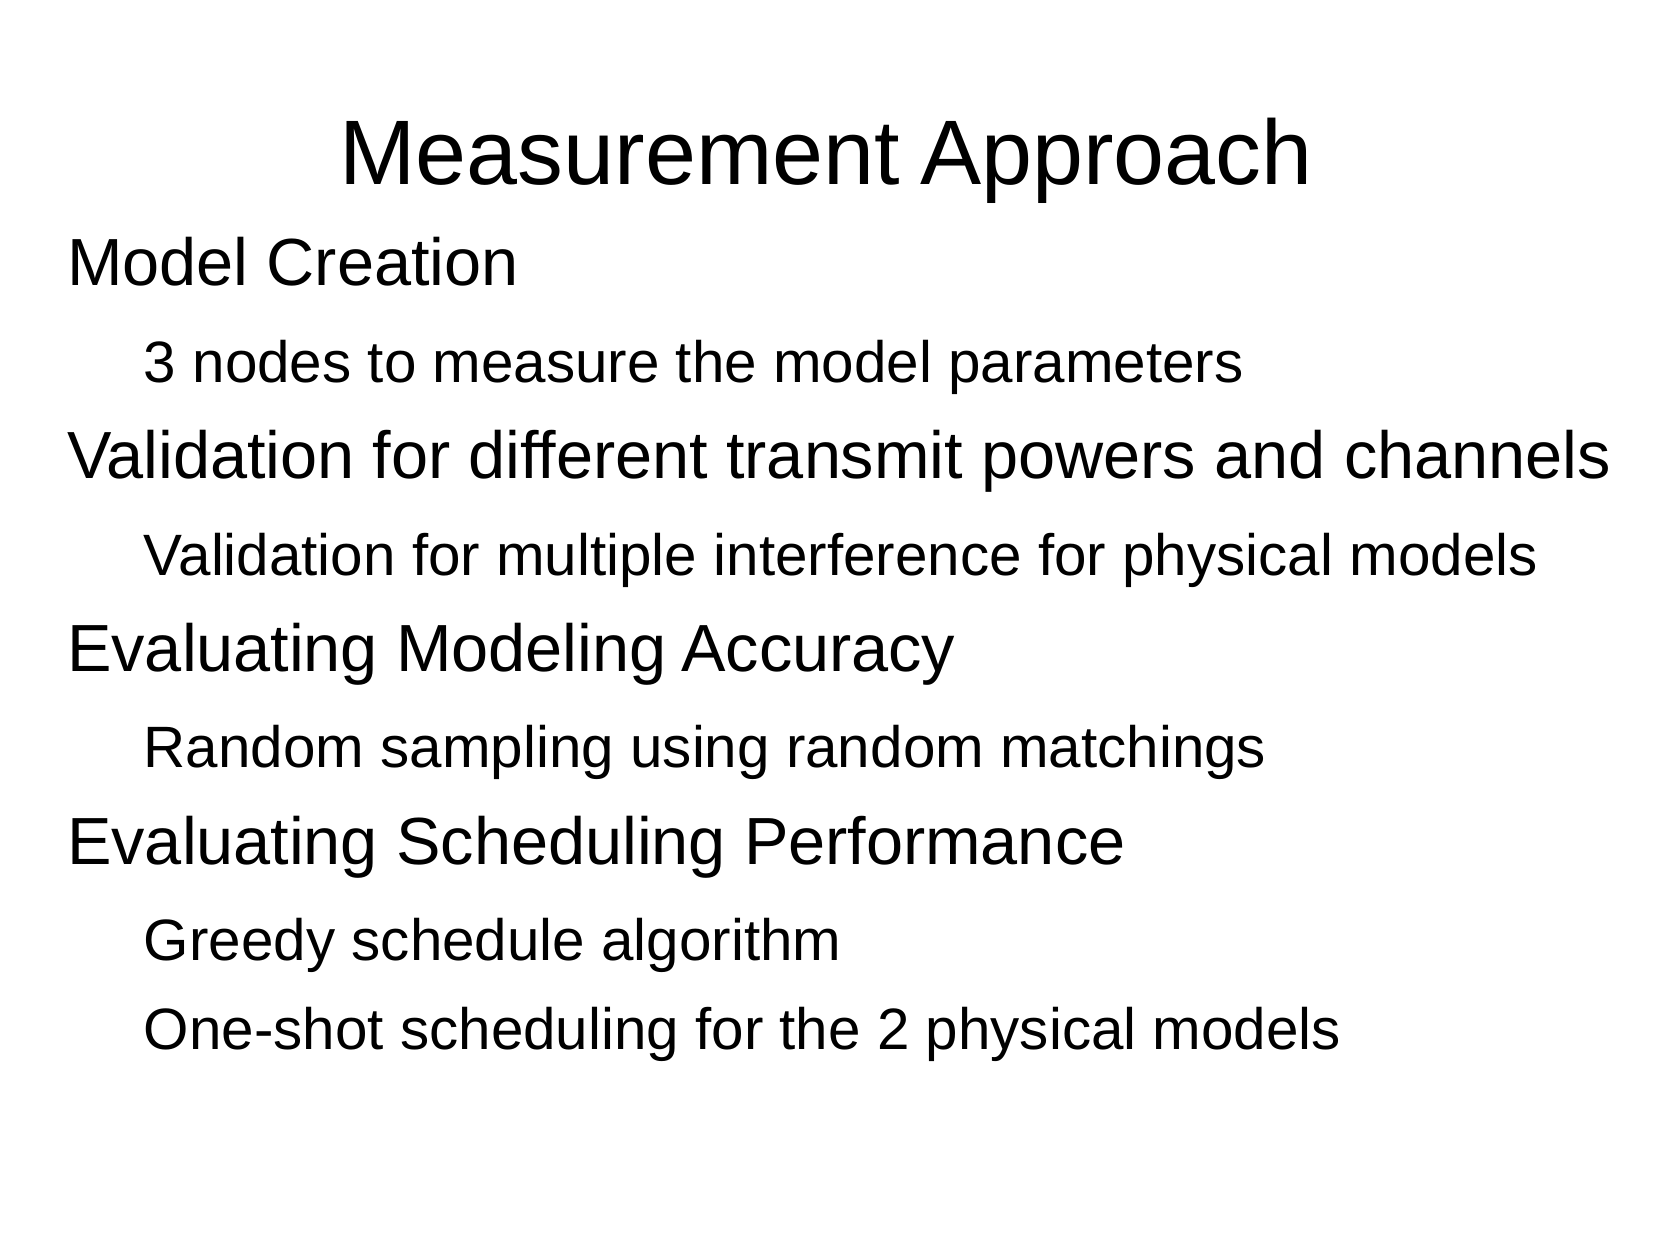

# Measurement Approach
Model Creation
3 nodes to measure the model parameters
Validation for different transmit powers and channels
Validation for multiple interference for physical models
Evaluating Modeling Accuracy
Random sampling using random matchings
Evaluating Scheduling Performance
Greedy schedule algorithm
One-shot scheduling for the 2 physical models